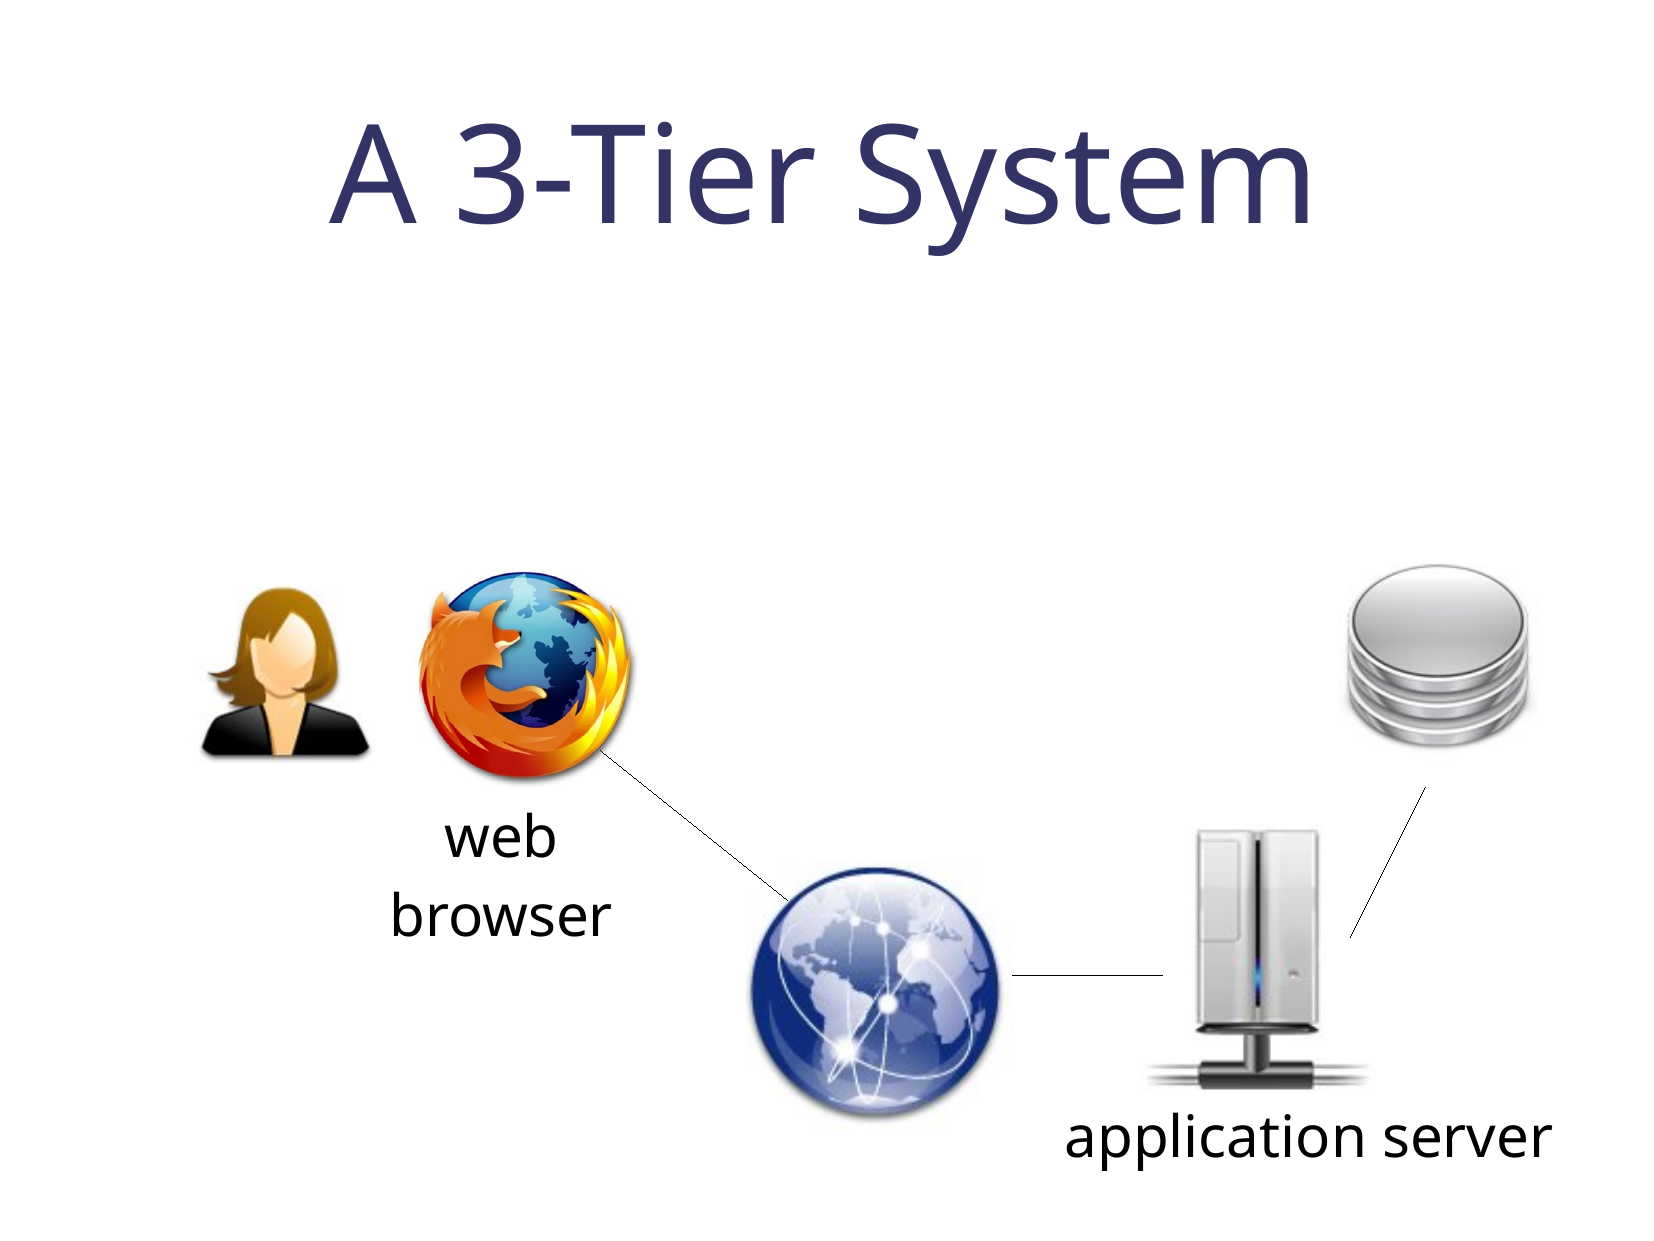

# A 3-Tier System
web
browser
application server